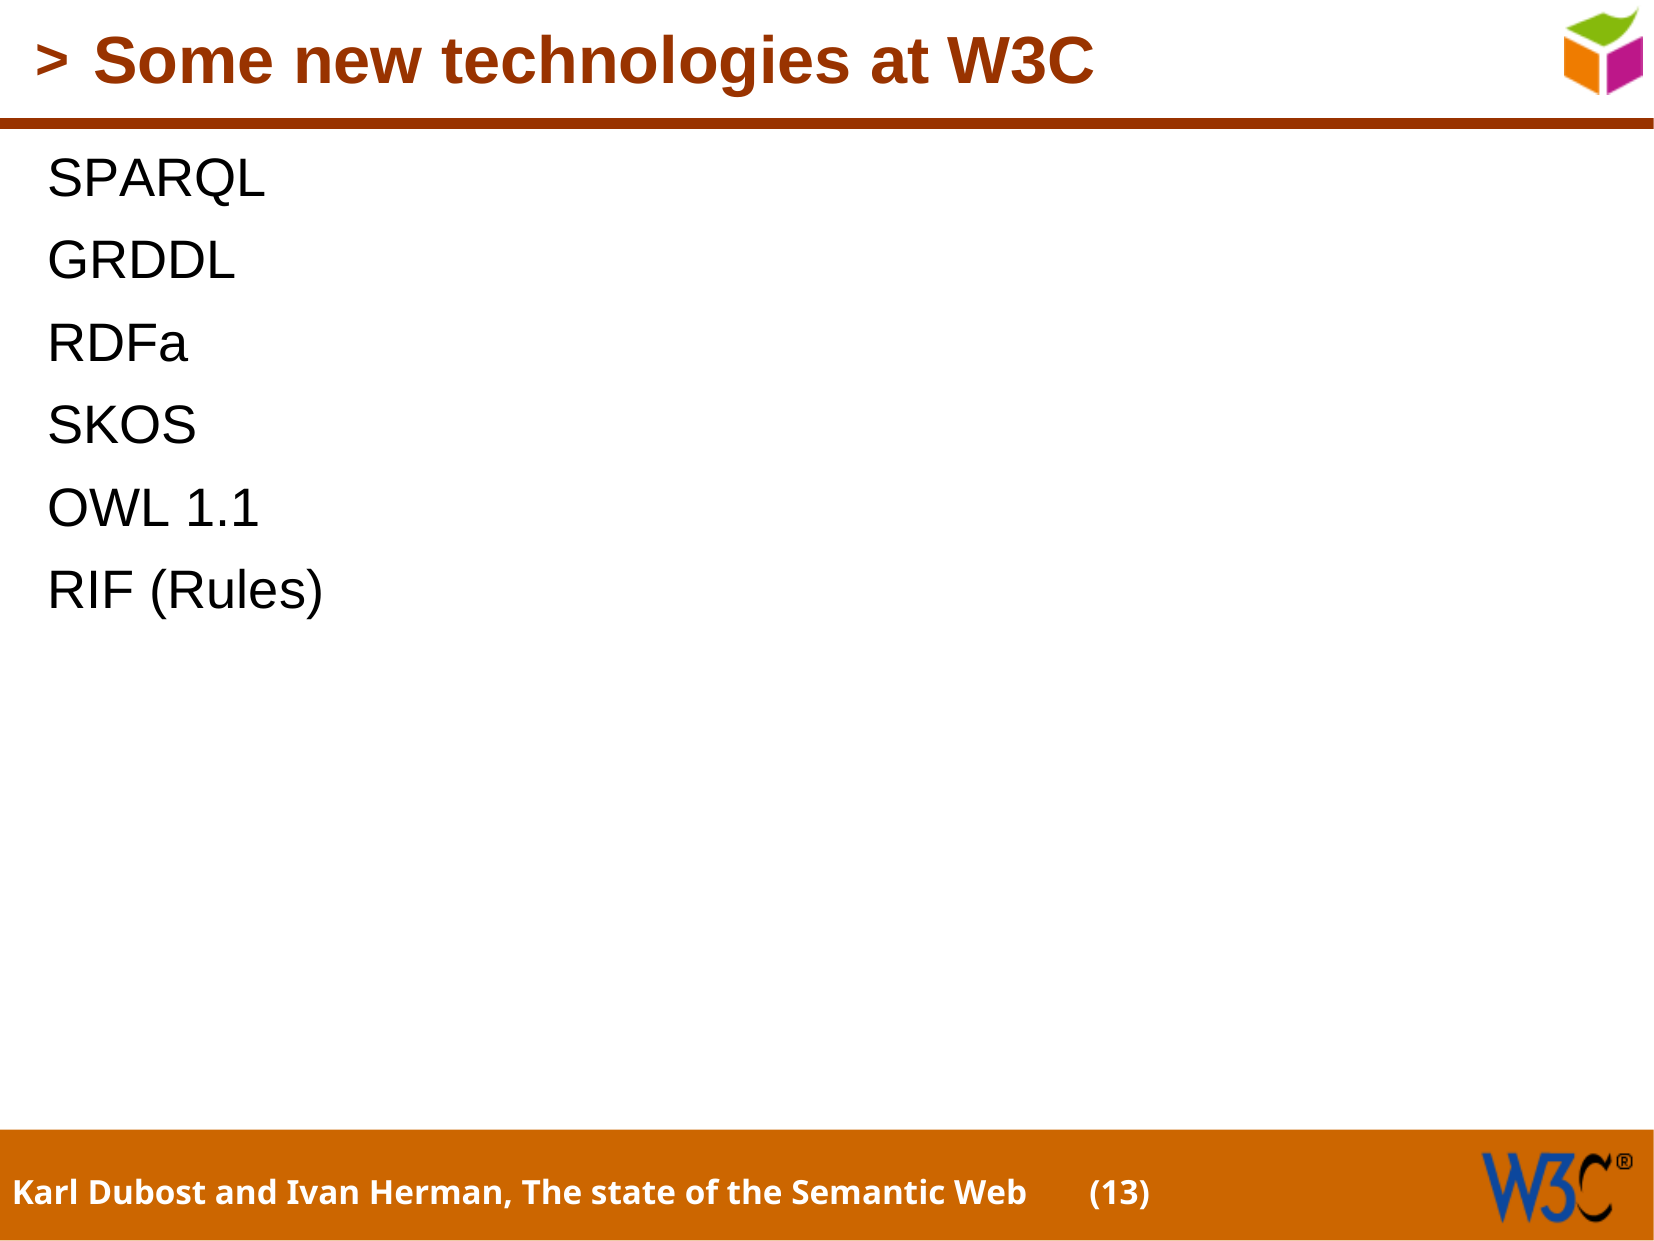

# Some new technologies at W3C
SPARQL
GRDDL
RDFa
SKOS
OWL 1.1
RIF (Rules)